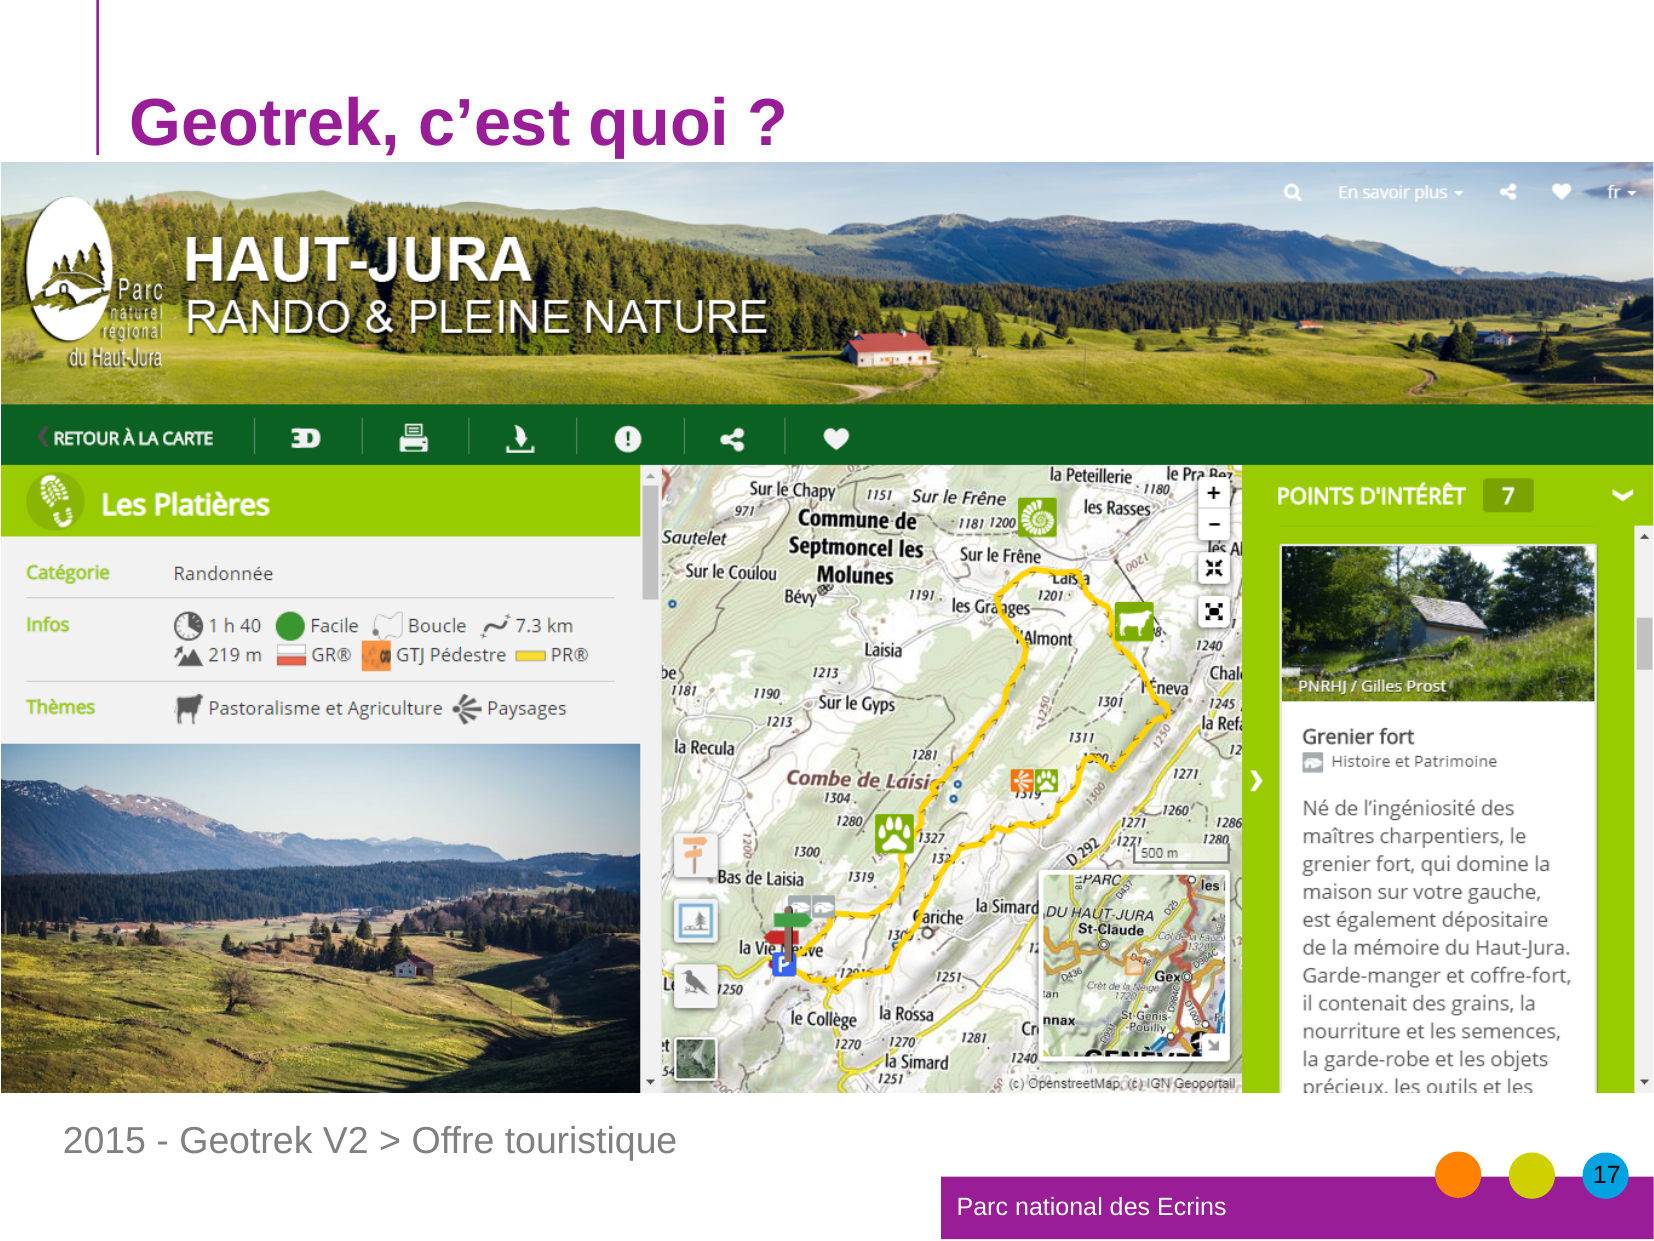

# Geotrek, c’est quoi ?
2015 - Geotrek V2 > Offre touristique